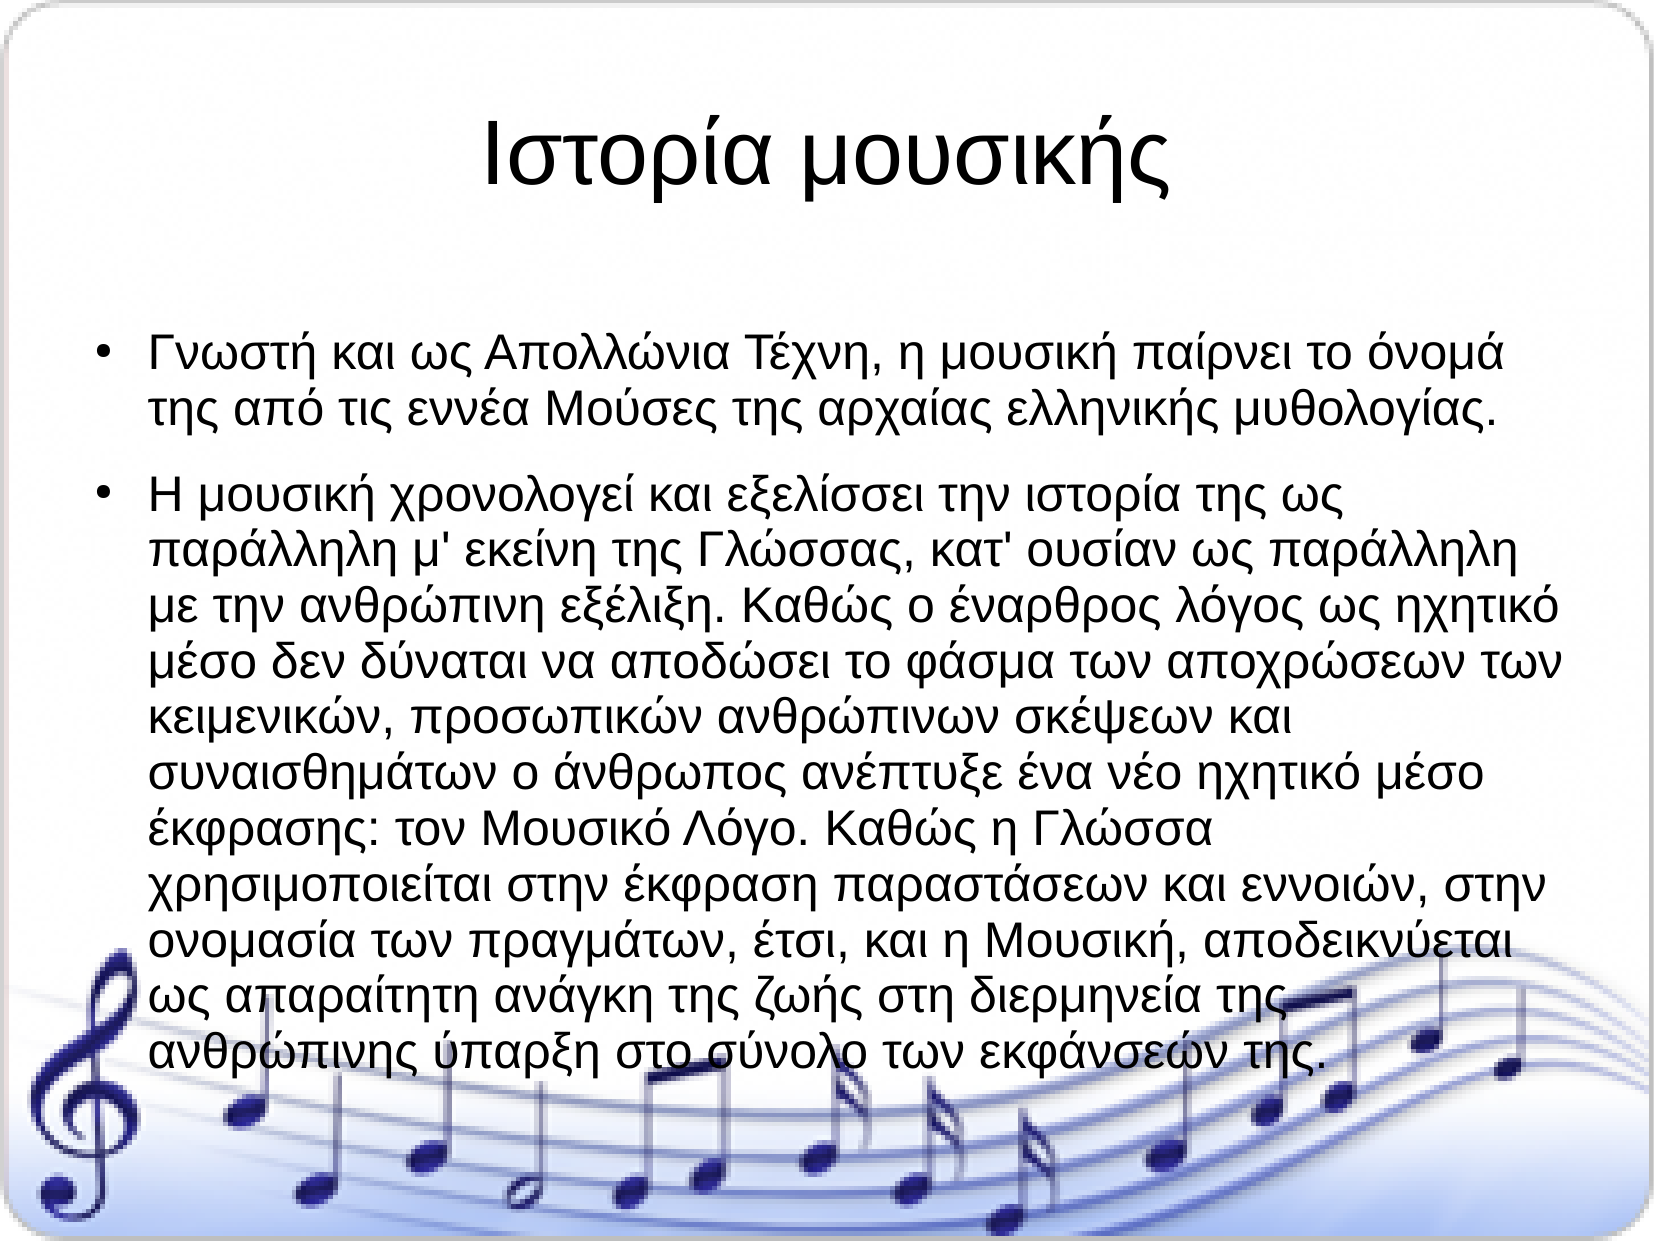

# Ιστορία μουσικής
Γνωστή και ως Απολλώνια Τέχνη, η μουσική παίρνει το όνομά της από τις εννέα Μούσες της αρχαίας ελληνικής μυθολογίας.
Η μουσική χρονολογεί και εξελίσσει την ιστορία της ως παράλληλη μ' εκείνη της Γλώσσας, κατ' ουσίαν ως παράλληλη με την ανθρώπινη εξέλιξη. Καθώς ο έναρθρος λόγος ως ηχητικό μέσο δεν δύναται να αποδώσει το φάσμα των αποχρώσεων των κειμενικών, προσωπικών ανθρώπινων σκέψεων και συναισθημάτων ο άνθρωπος ανέπτυξε ένα νέο ηχητικό μέσο έκφρασης: τον Μουσικό Λόγο. Καθώς η Γλώσσα χρησιμοποιείται στην έκφραση παραστάσεων και εννοιών, στην ονομασία των πραγμάτων, έτσι, και η Μουσική, αποδεικνύεται ως απαραίτητη ανάγκη της ζωής στη διερμηνεία της ανθρώπινης ύπαρξη στο σύνολο των εκφάνσεών της.